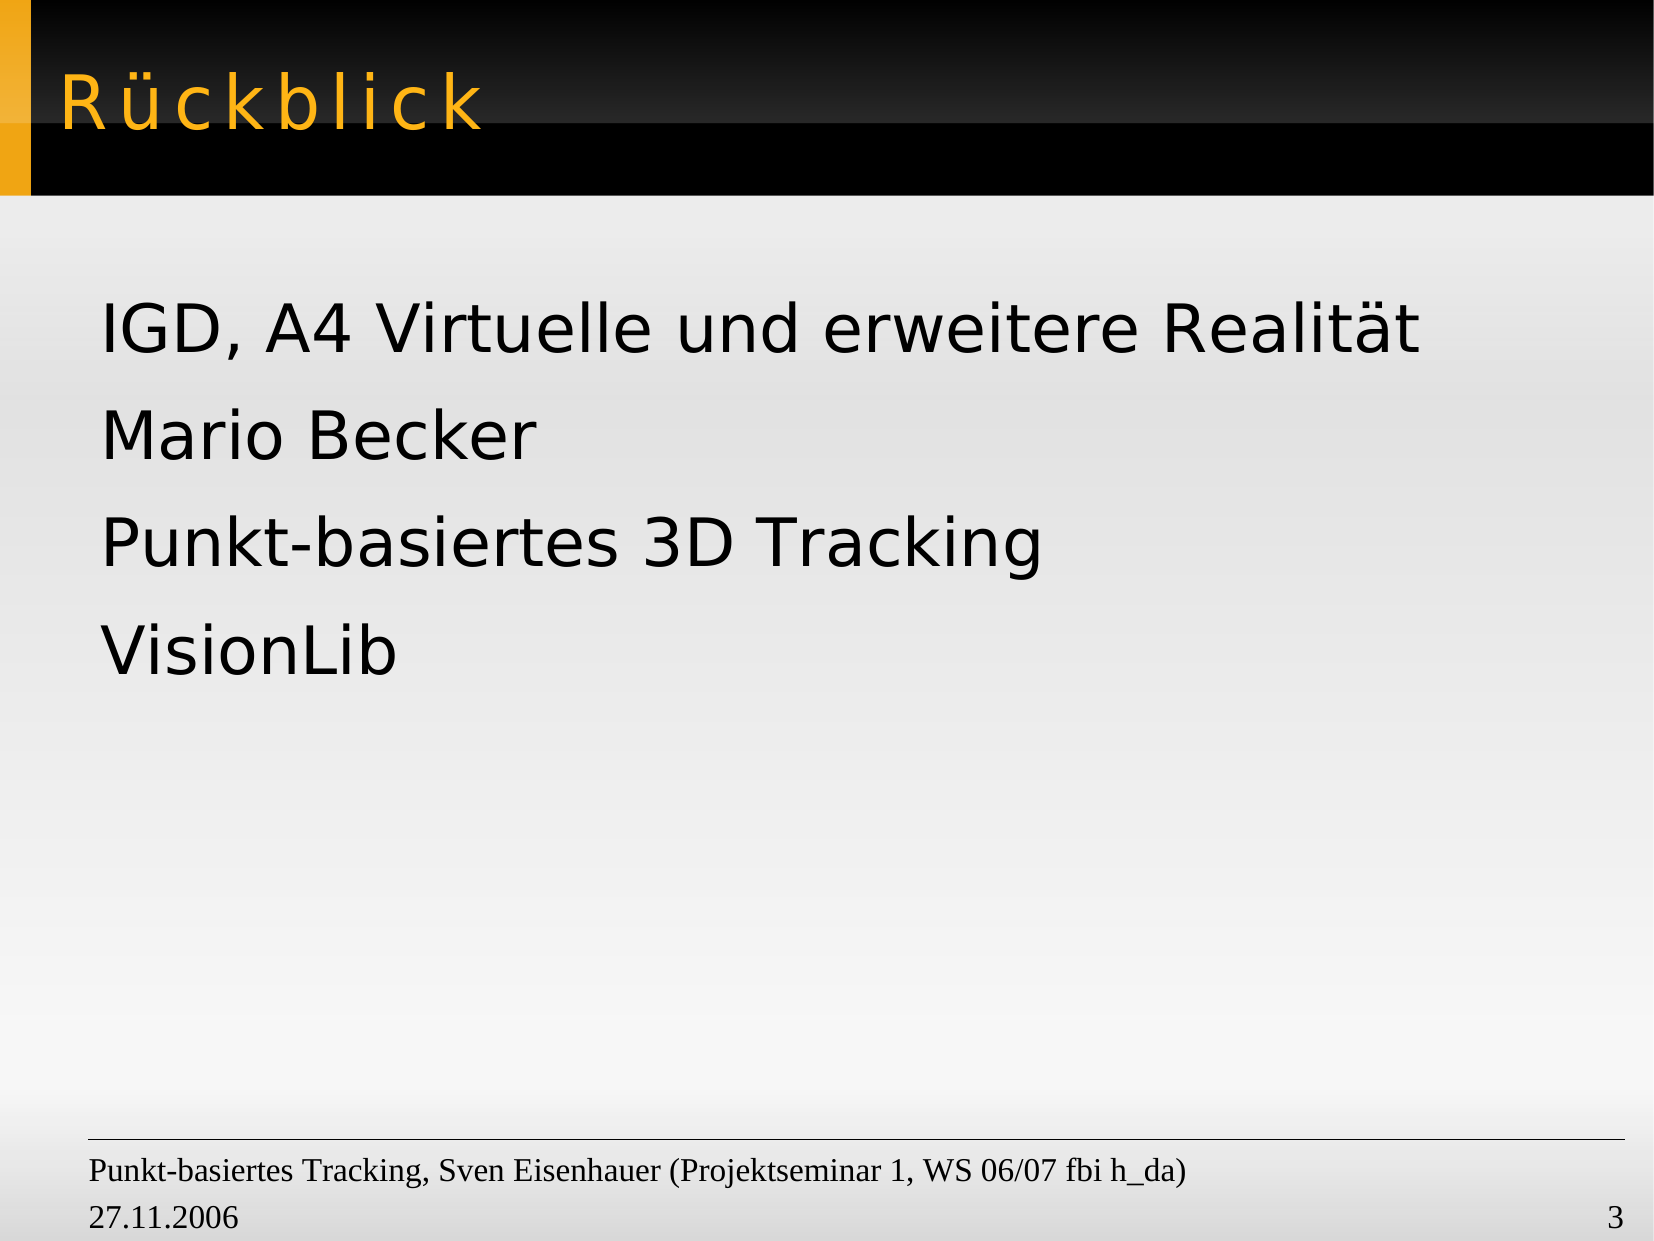

# Rückblick
IGD, A4 Virtuelle und erweitere Realität
Mario Becker
Punkt-basiertes 3D Tracking
VisionLib
Punkt-basiertes Tracking, Sven Eisenhauer (Projektseminar 1, WS 06/07 fbi h_da)
27.11.2006
3